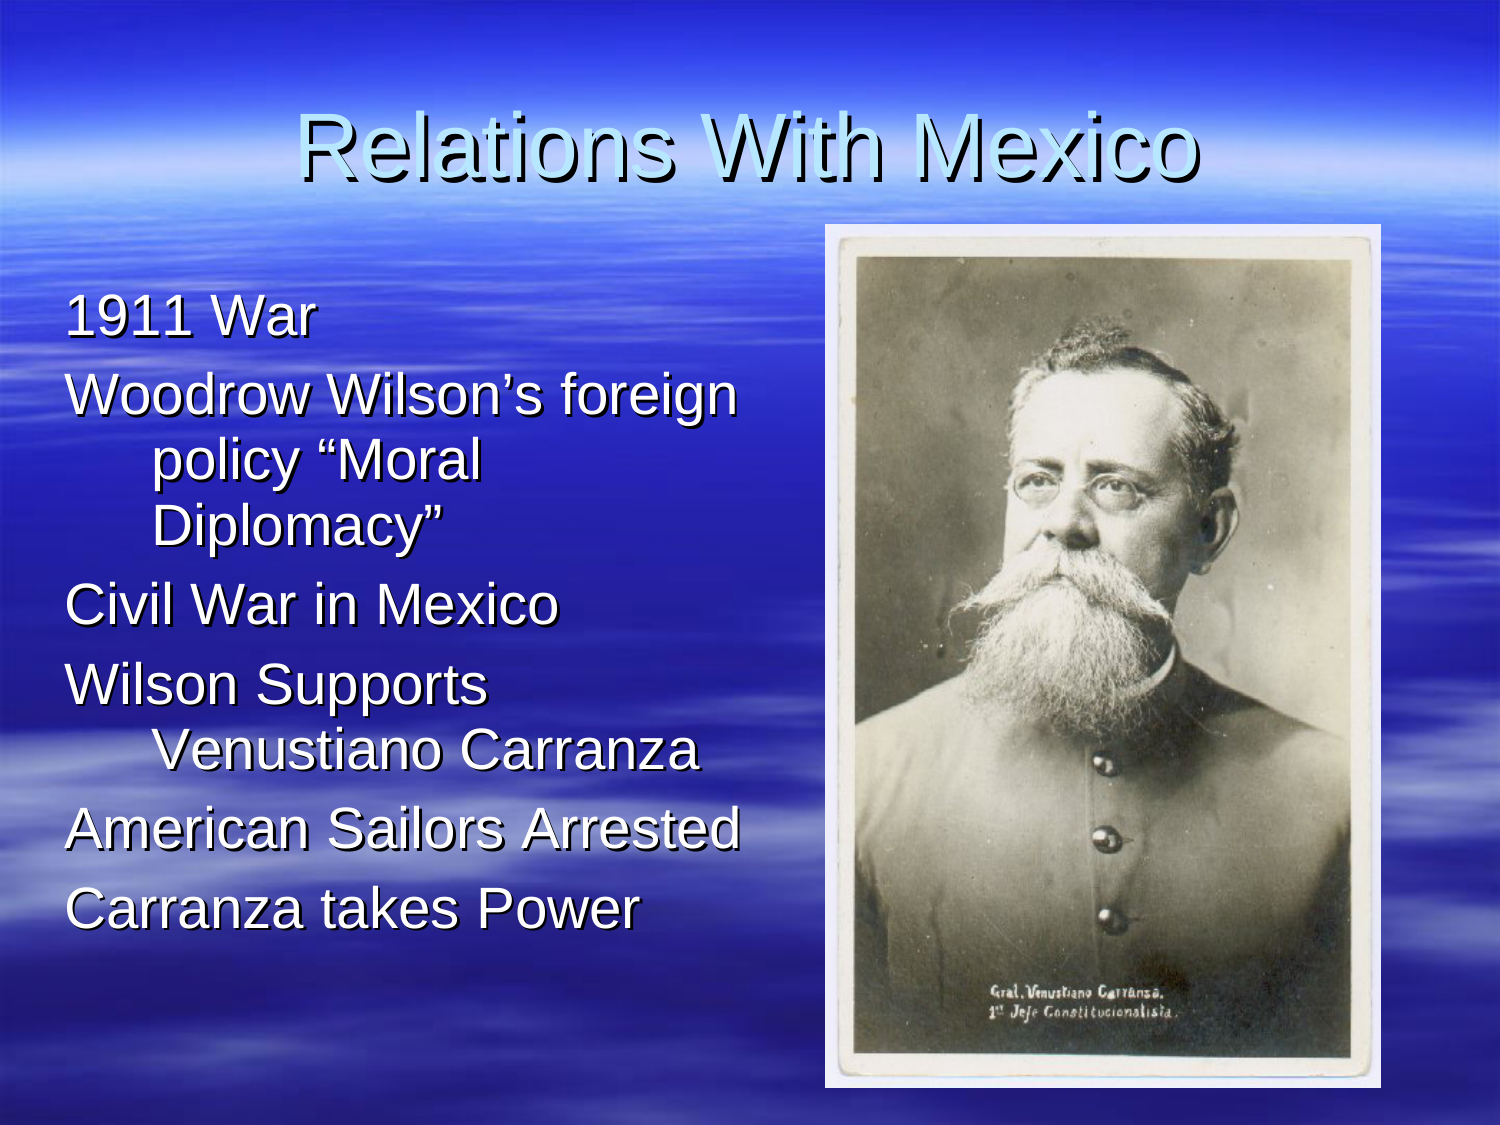

# Relations With Mexico
1911 War
Woodrow Wilson’s foreign policy “Moral Diplomacy”
Civil War in Mexico
Wilson Supports Venustiano Carranza
American Sailors Arrested
Carranza takes Power